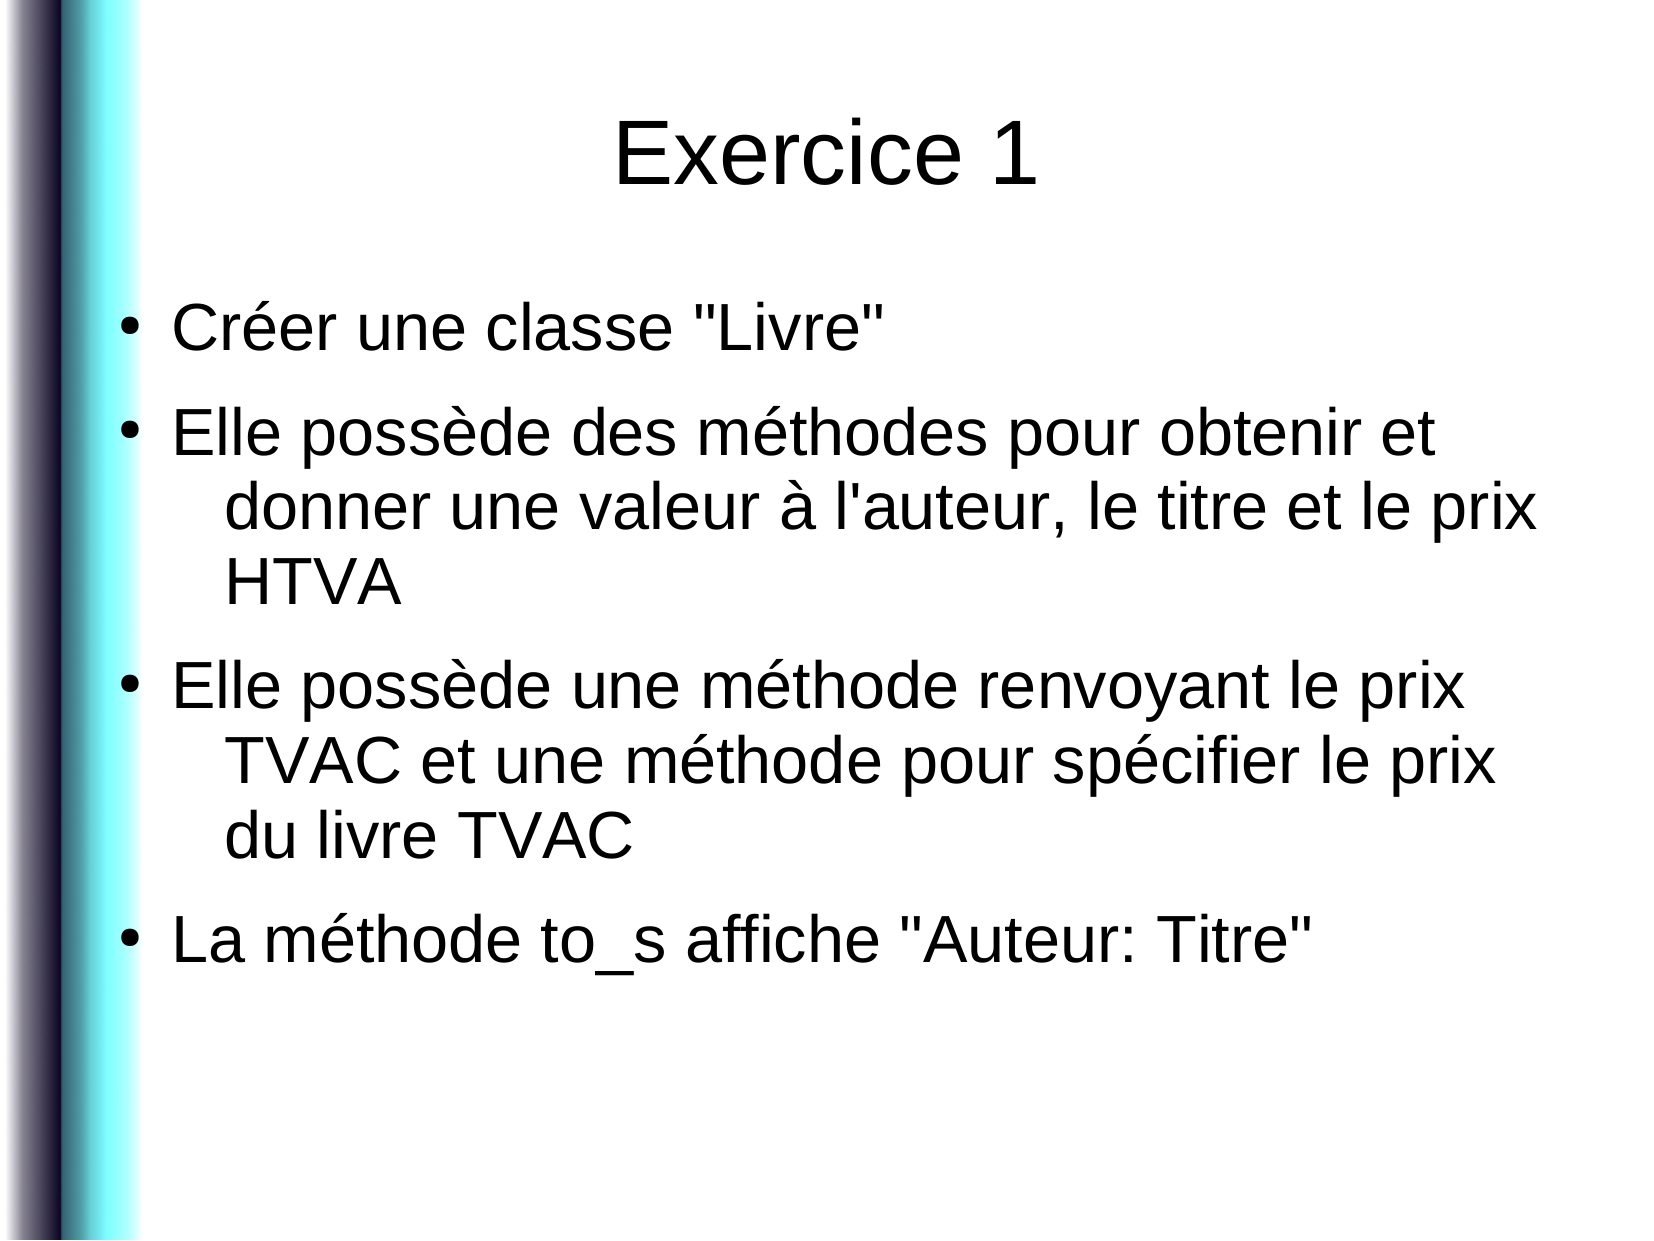

# Exercice 1
Créer une classe "Livre"
Elle possède des méthodes pour obtenir et donner une valeur à l'auteur, le titre et le prix HTVA
Elle possède une méthode renvoyant le prix TVAC et une méthode pour spécifier le prix du livre TVAC
La méthode to_s affiche "Auteur: Titre"